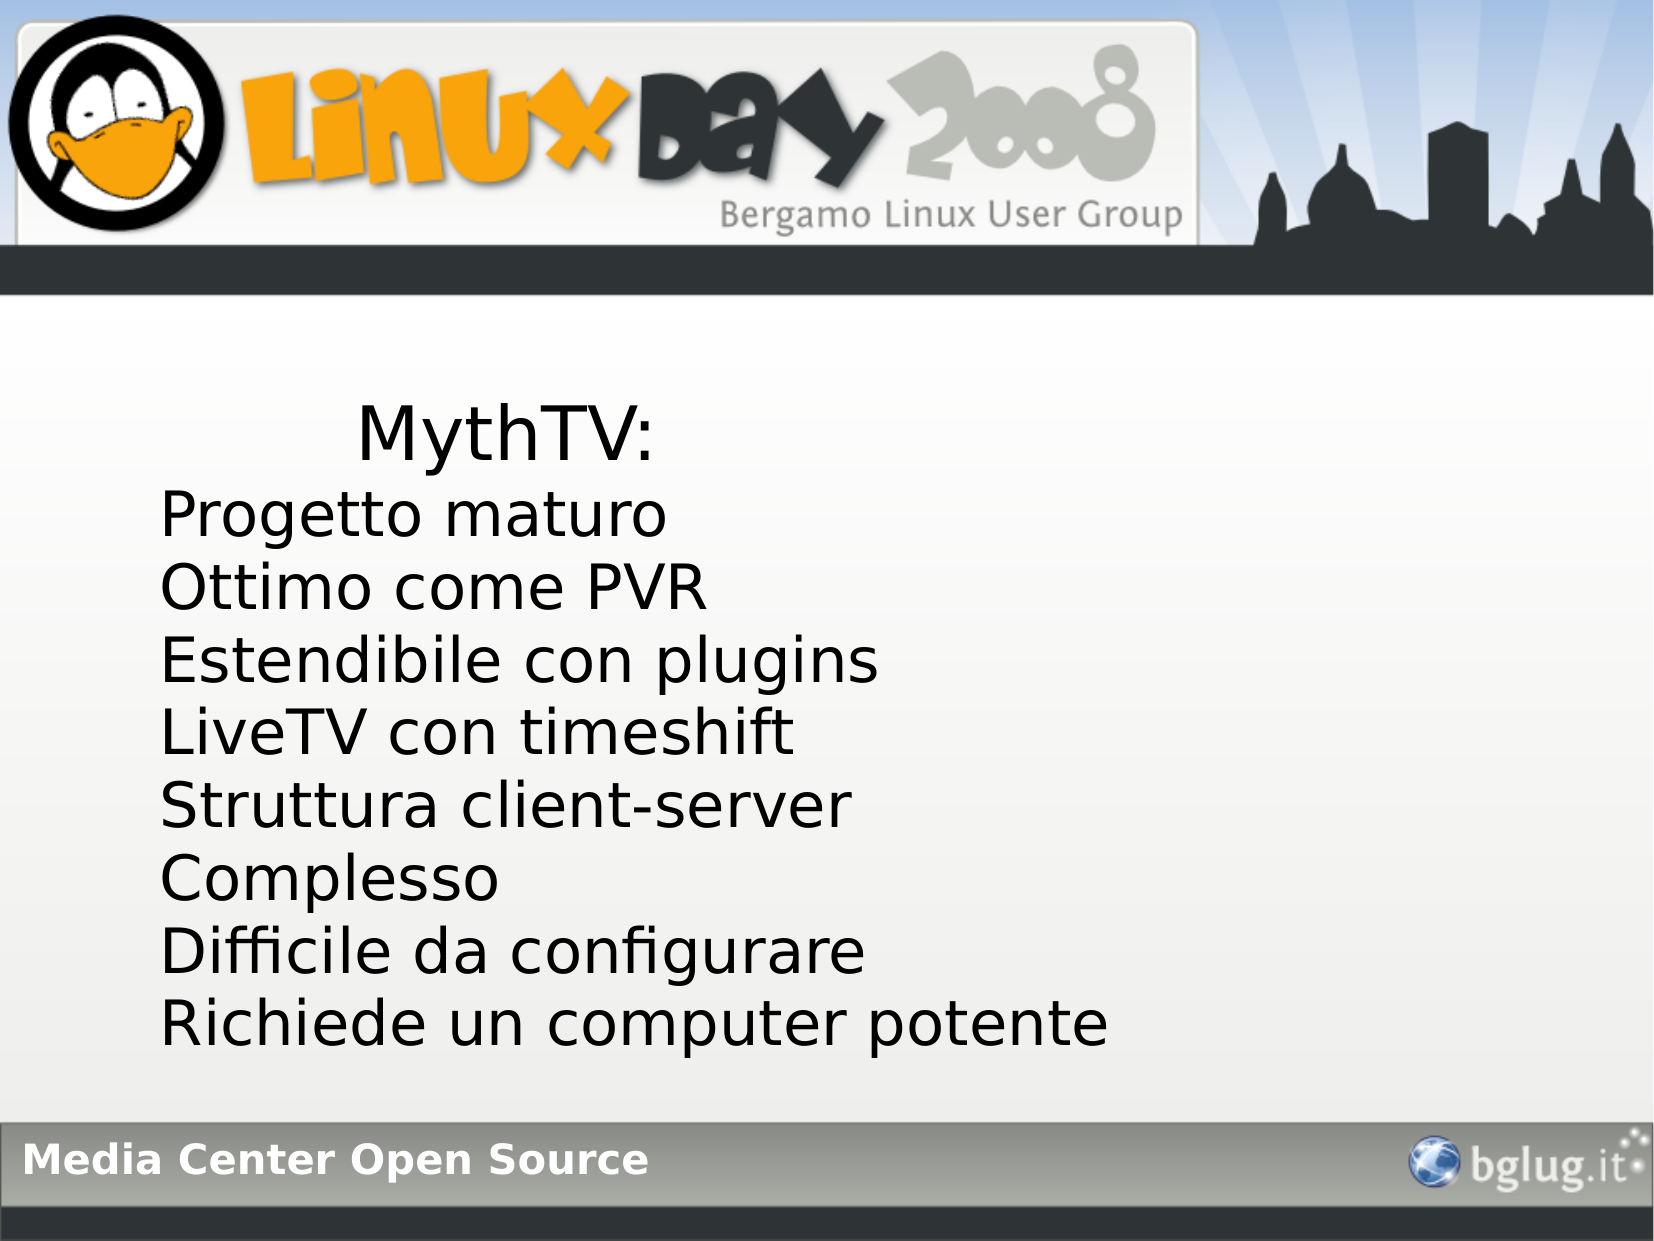

MythTV:
 Progetto maturo
 Ottimo come PVR
 Estendibile con plugins
 LiveTV con timeshift
 Struttura client-server
 Complesso
 Difficile da configurare
 Richiede un computer potente
Media Center Open Source